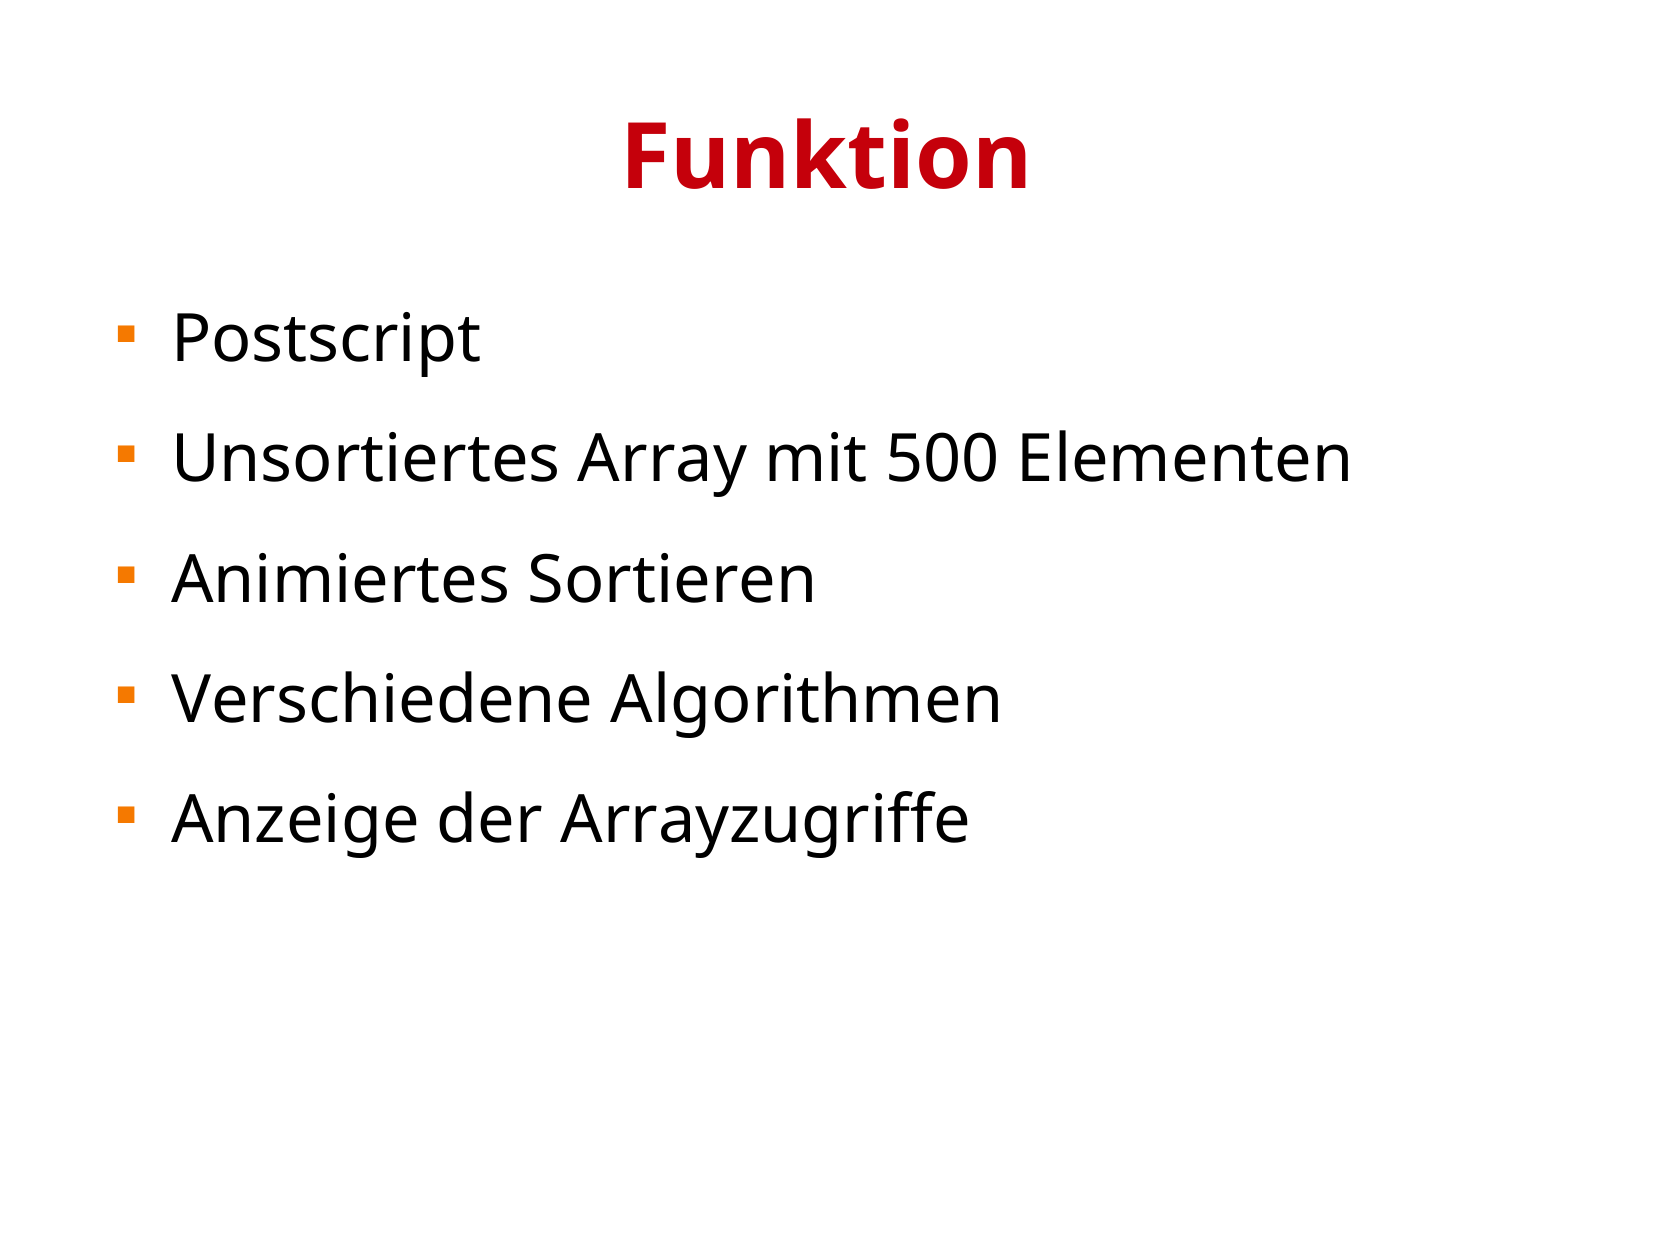

# Funktion
Postscript
Unsortiertes Array mit 500 Elementen
Animiertes Sortieren
Verschiedene Algorithmen
Anzeige der Arrayzugriffe